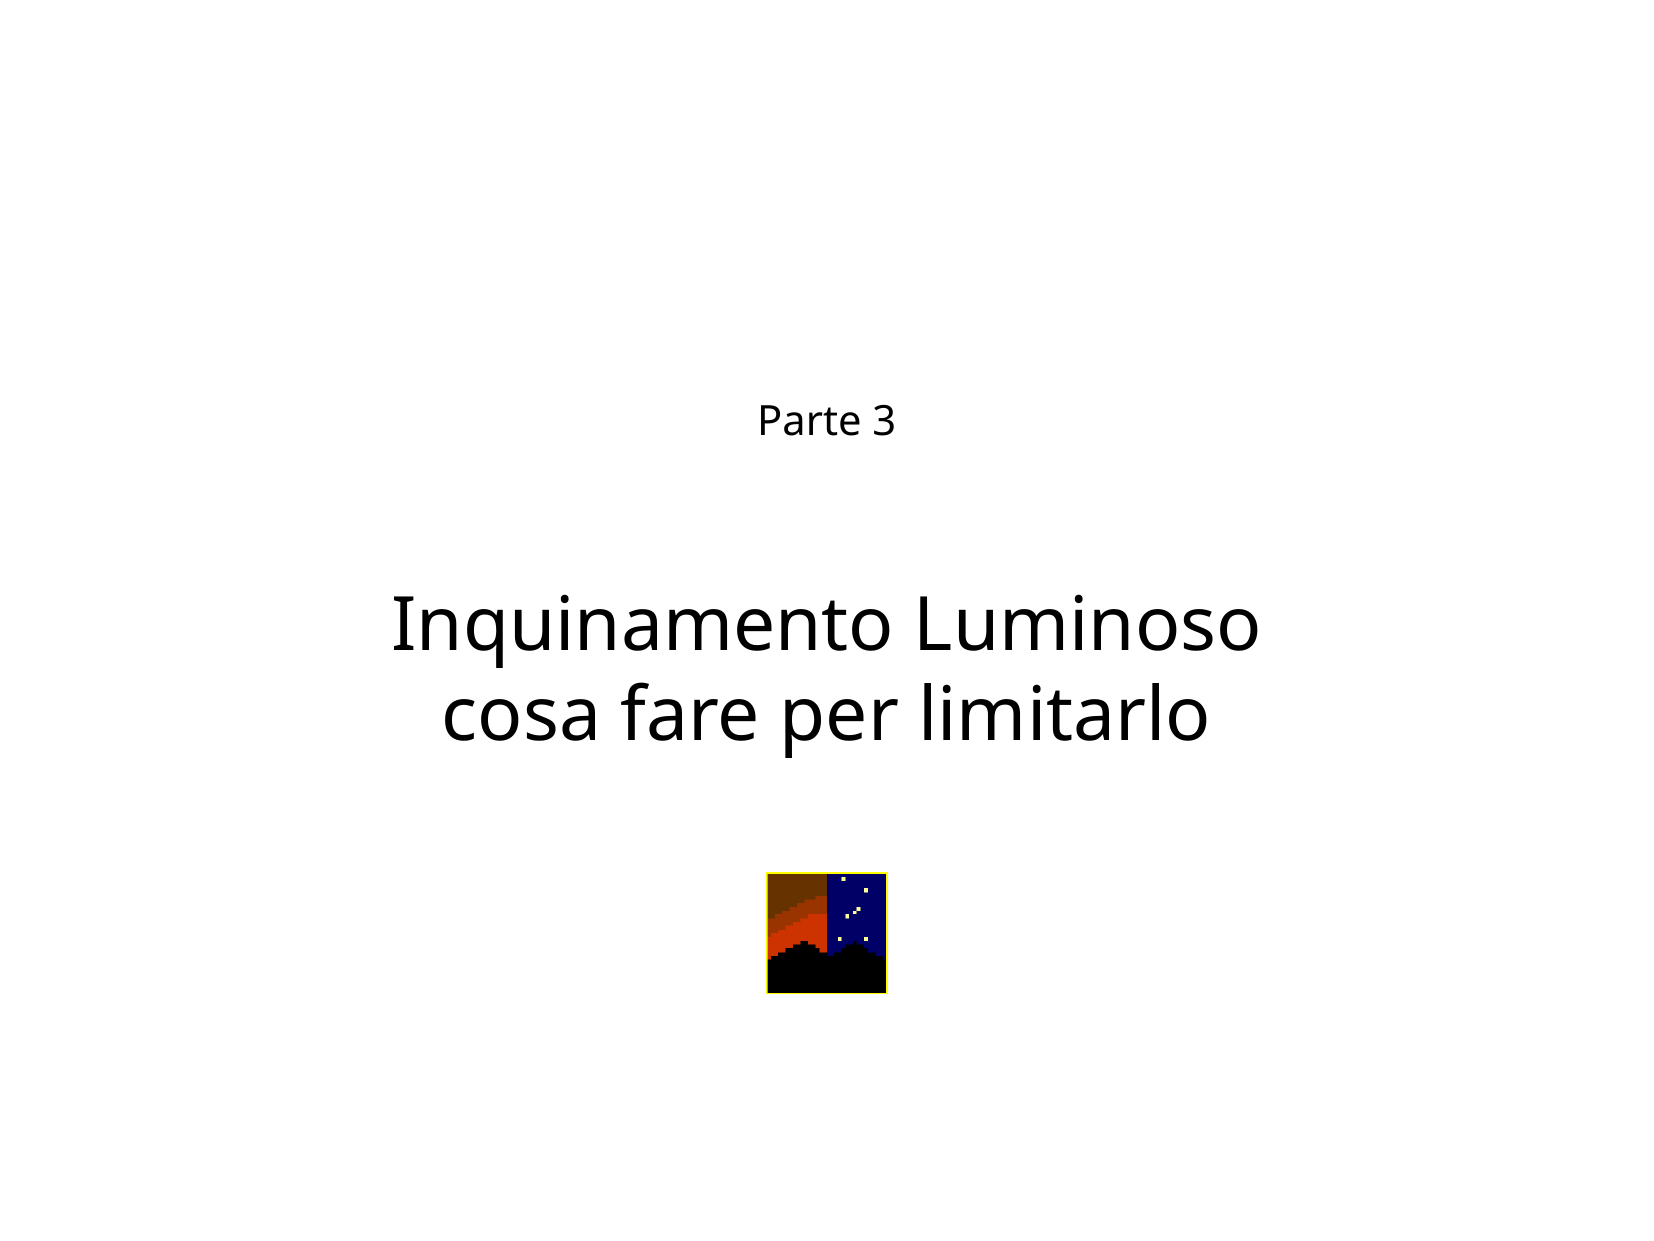

Parte 3
Inquinamento Luminoso
cosa fare per limitarlo